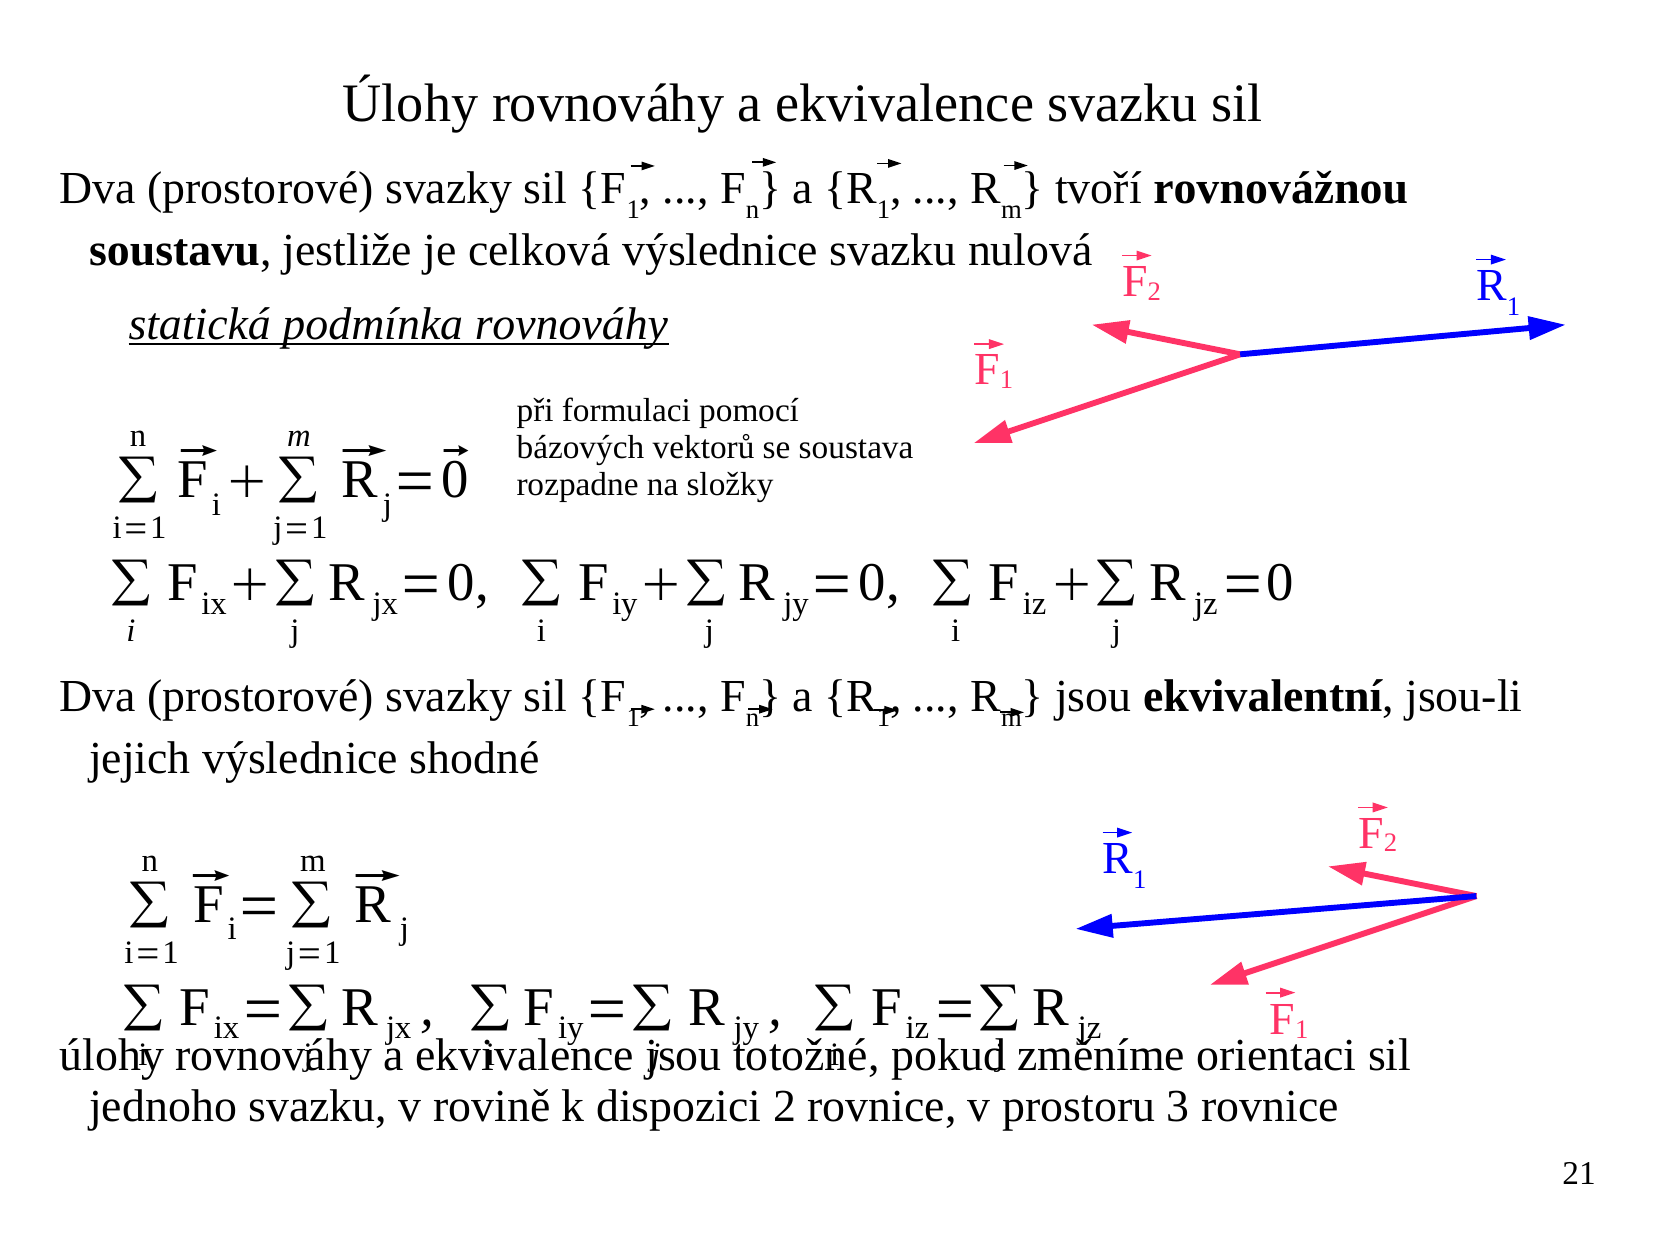

# Úlohy rovnováhy a ekvivalence svazku sil
Dva (prostorové) svazky sil {F1, ..., Fn} a {R1, ..., Rm} tvoří rovnovážnou soustavu, jestliže je celková výslednice svazku nulová
 statická podmínka rovnováhy
Dva (prostorové) svazky sil {F1, ..., Fn} a {R1, ..., Rm} jsou ekvivalentní, jsou-li jejich výslednice shodné
úlohy rovnováhy a ekvivalence jsou totožné, pokud změníme orientaci sil jednoho svazku, v rovině k dispozici 2 rovnice, v prostoru 3 rovnice
F2
R1
F1
při formulaci pomocí bázových vektorů se soustava rozpadne na složky
F2
R1
F1
21